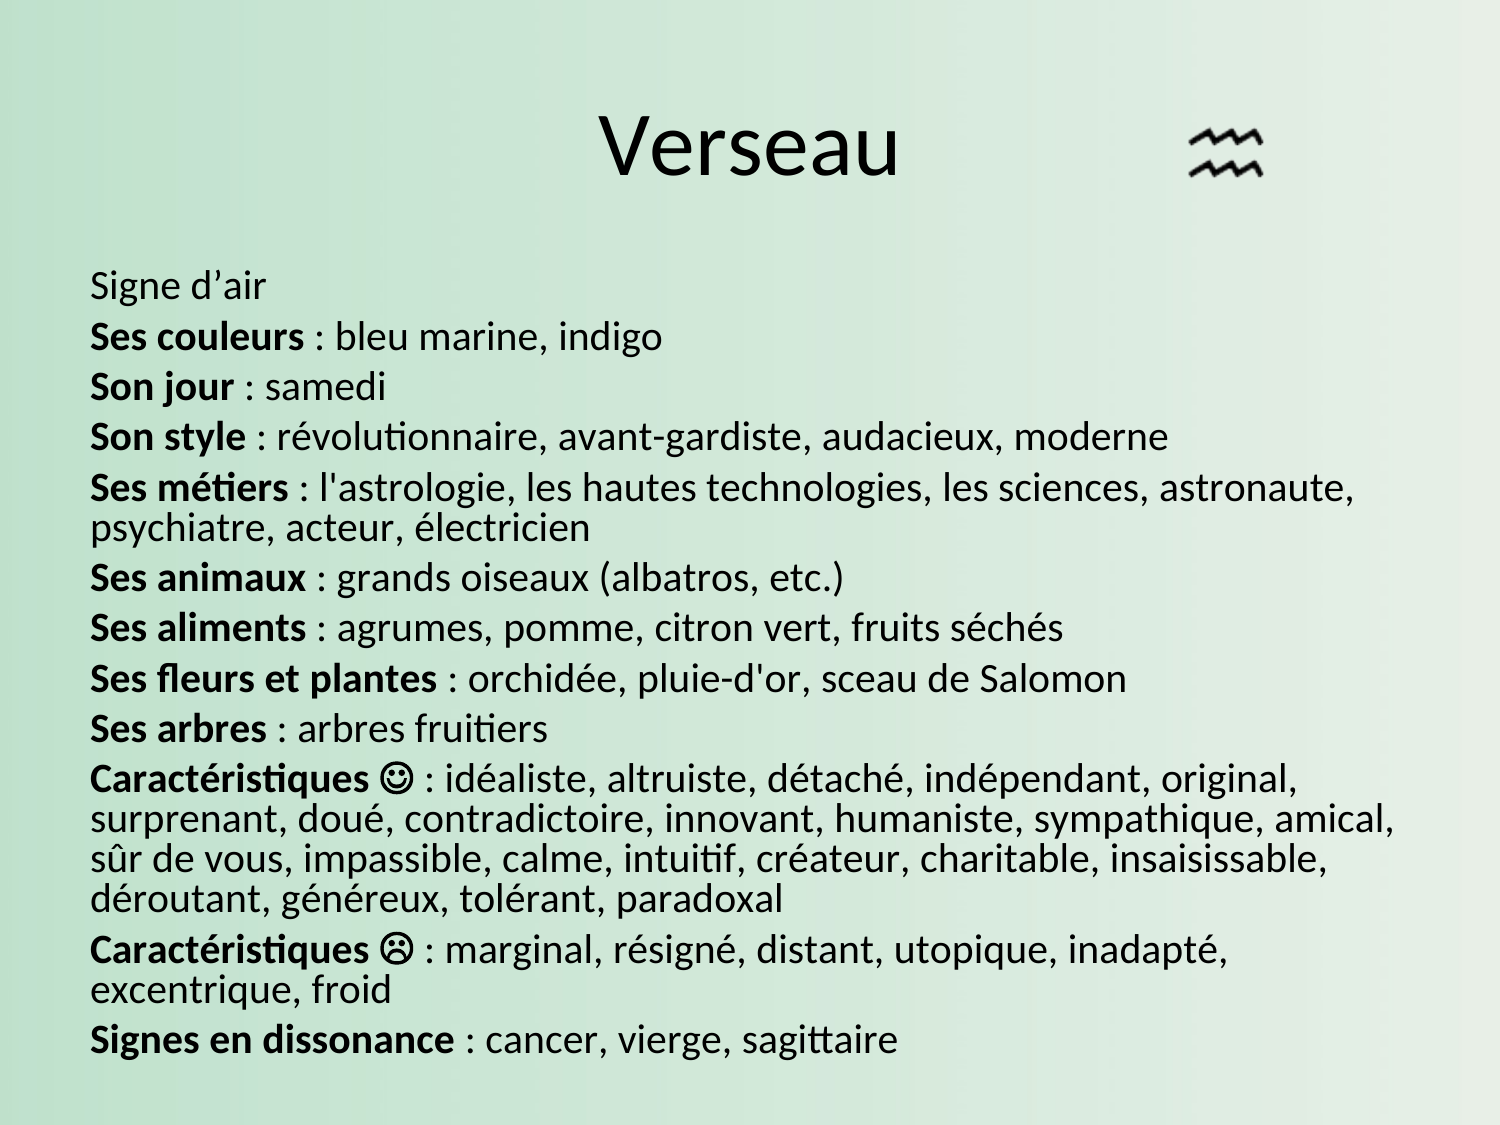

# Verseau
Signe d’air
Ses couleurs : bleu marine, indigo
Son jour : samedi
Son style : révolutionnaire, avant-gardiste, audacieux, moderne
Ses métiers : l'astrologie, les hautes technologies, les sciences, astronaute, psychiatre, acteur, électricien
Ses animaux : grands oiseaux (albatros, etc.)
Ses aliments : agrumes, pomme, citron vert, fruits séchés
Ses fleurs et plantes : orchidée, pluie-d'or, sceau de Salomon
Ses arbres : arbres fruitiers
Caractéristiques  : idéaliste, altruiste, détaché, indépendant, original, surprenant, doué, contradictoire, innovant, humaniste, sympathique, amical, sûr de vous, impassible, calme, intuitif, créateur, charitable, insaisissable, déroutant, généreux, tolérant, paradoxal
Caractéristiques  : marginal, résigné, distant, utopique, inadapté, excentrique, froid
Signes en dissonance : cancer, vierge, sagittaire